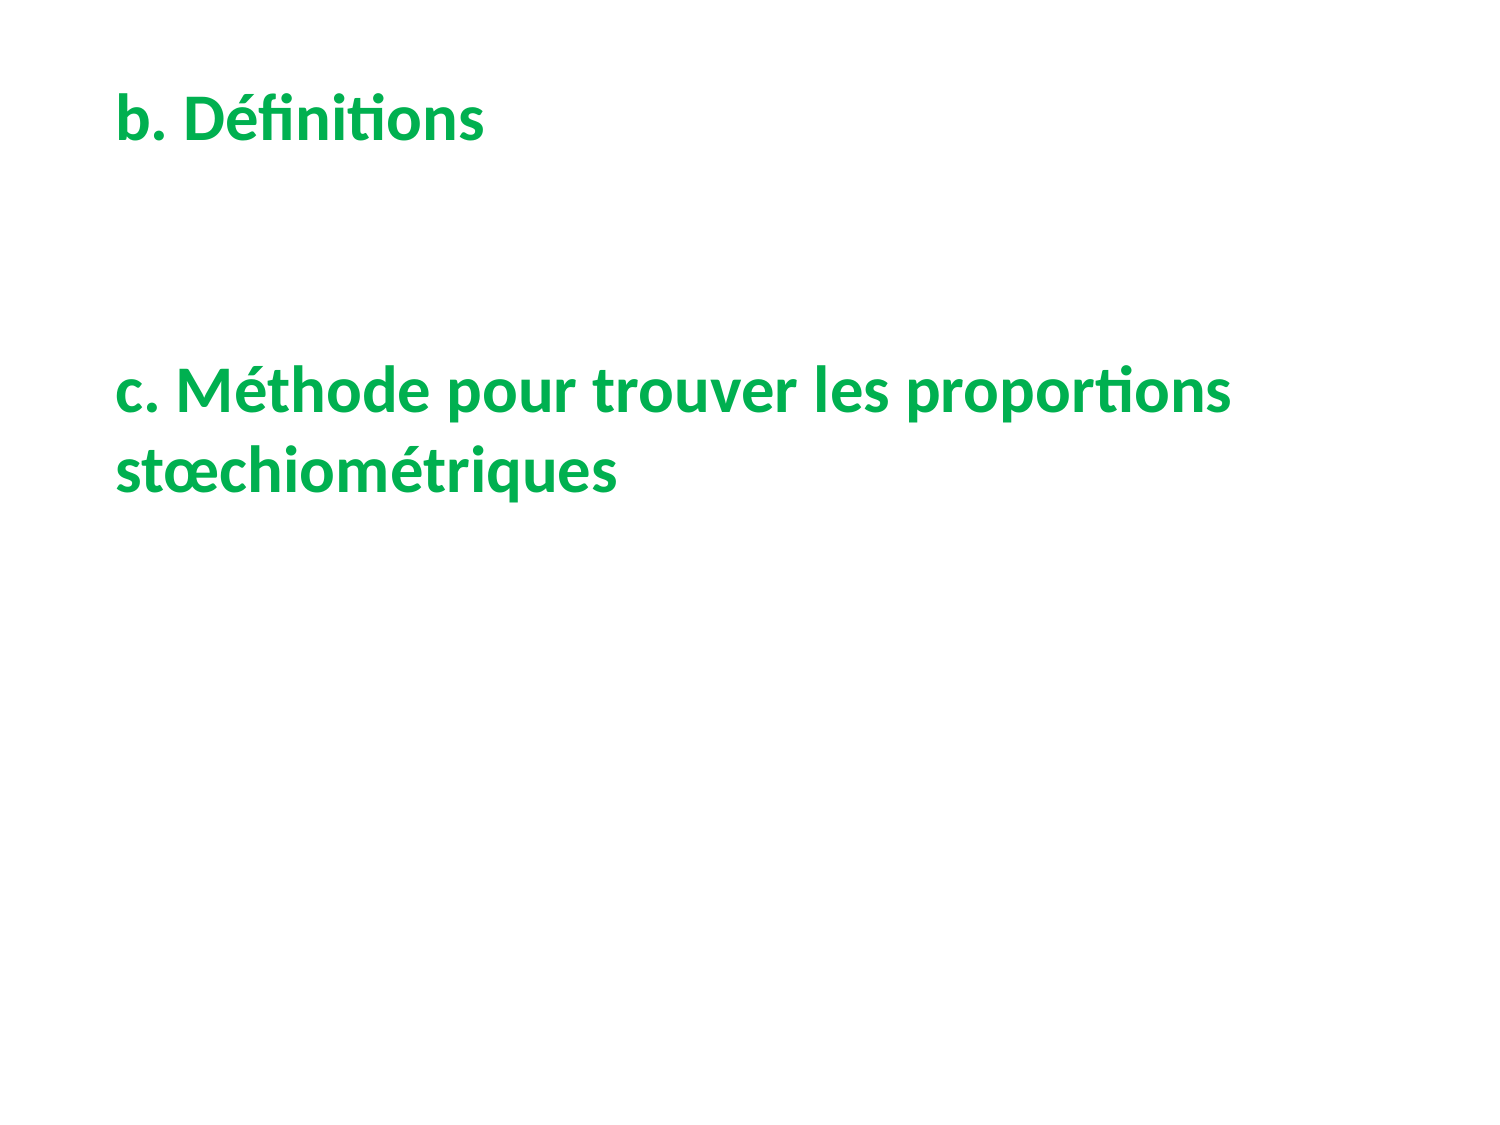

b. Définitions
c. Méthode pour trouver les proportions stœchiométriques